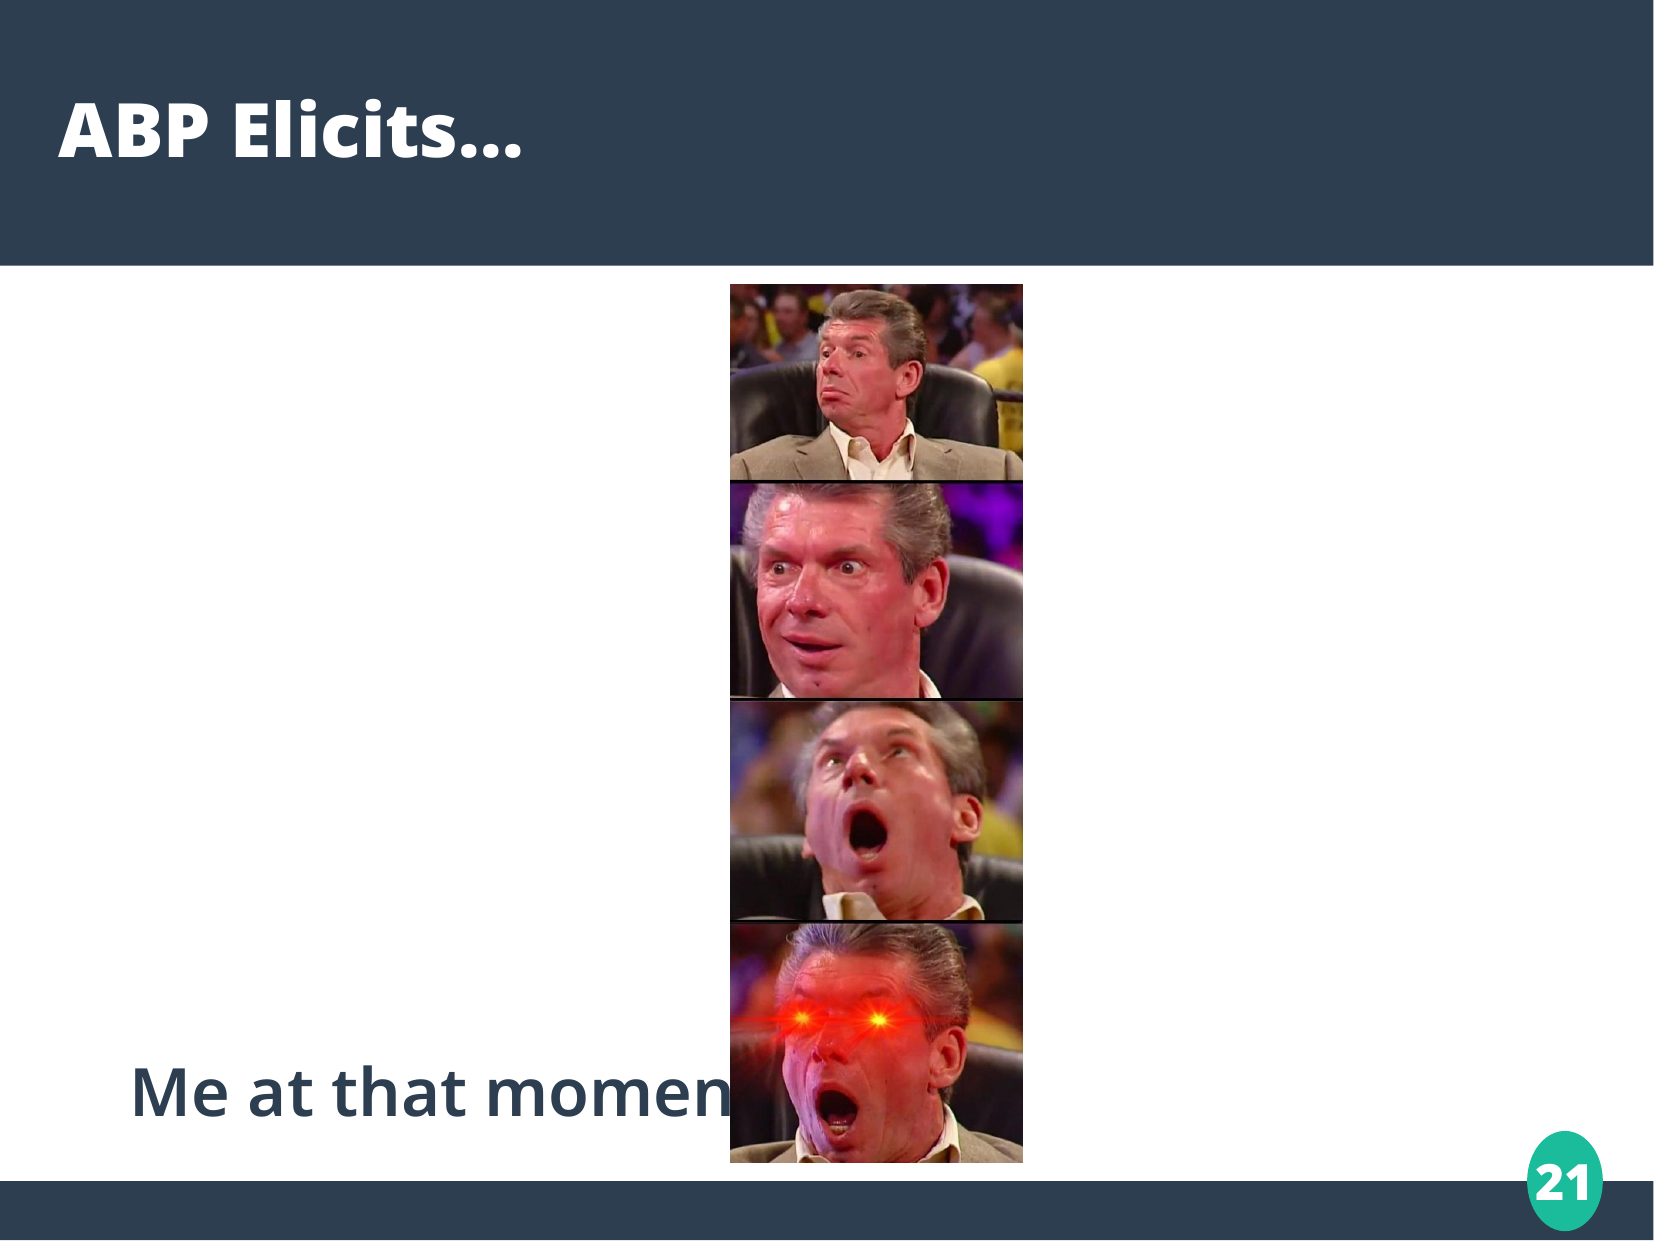

# ABP Elicits...
Me at that moment: